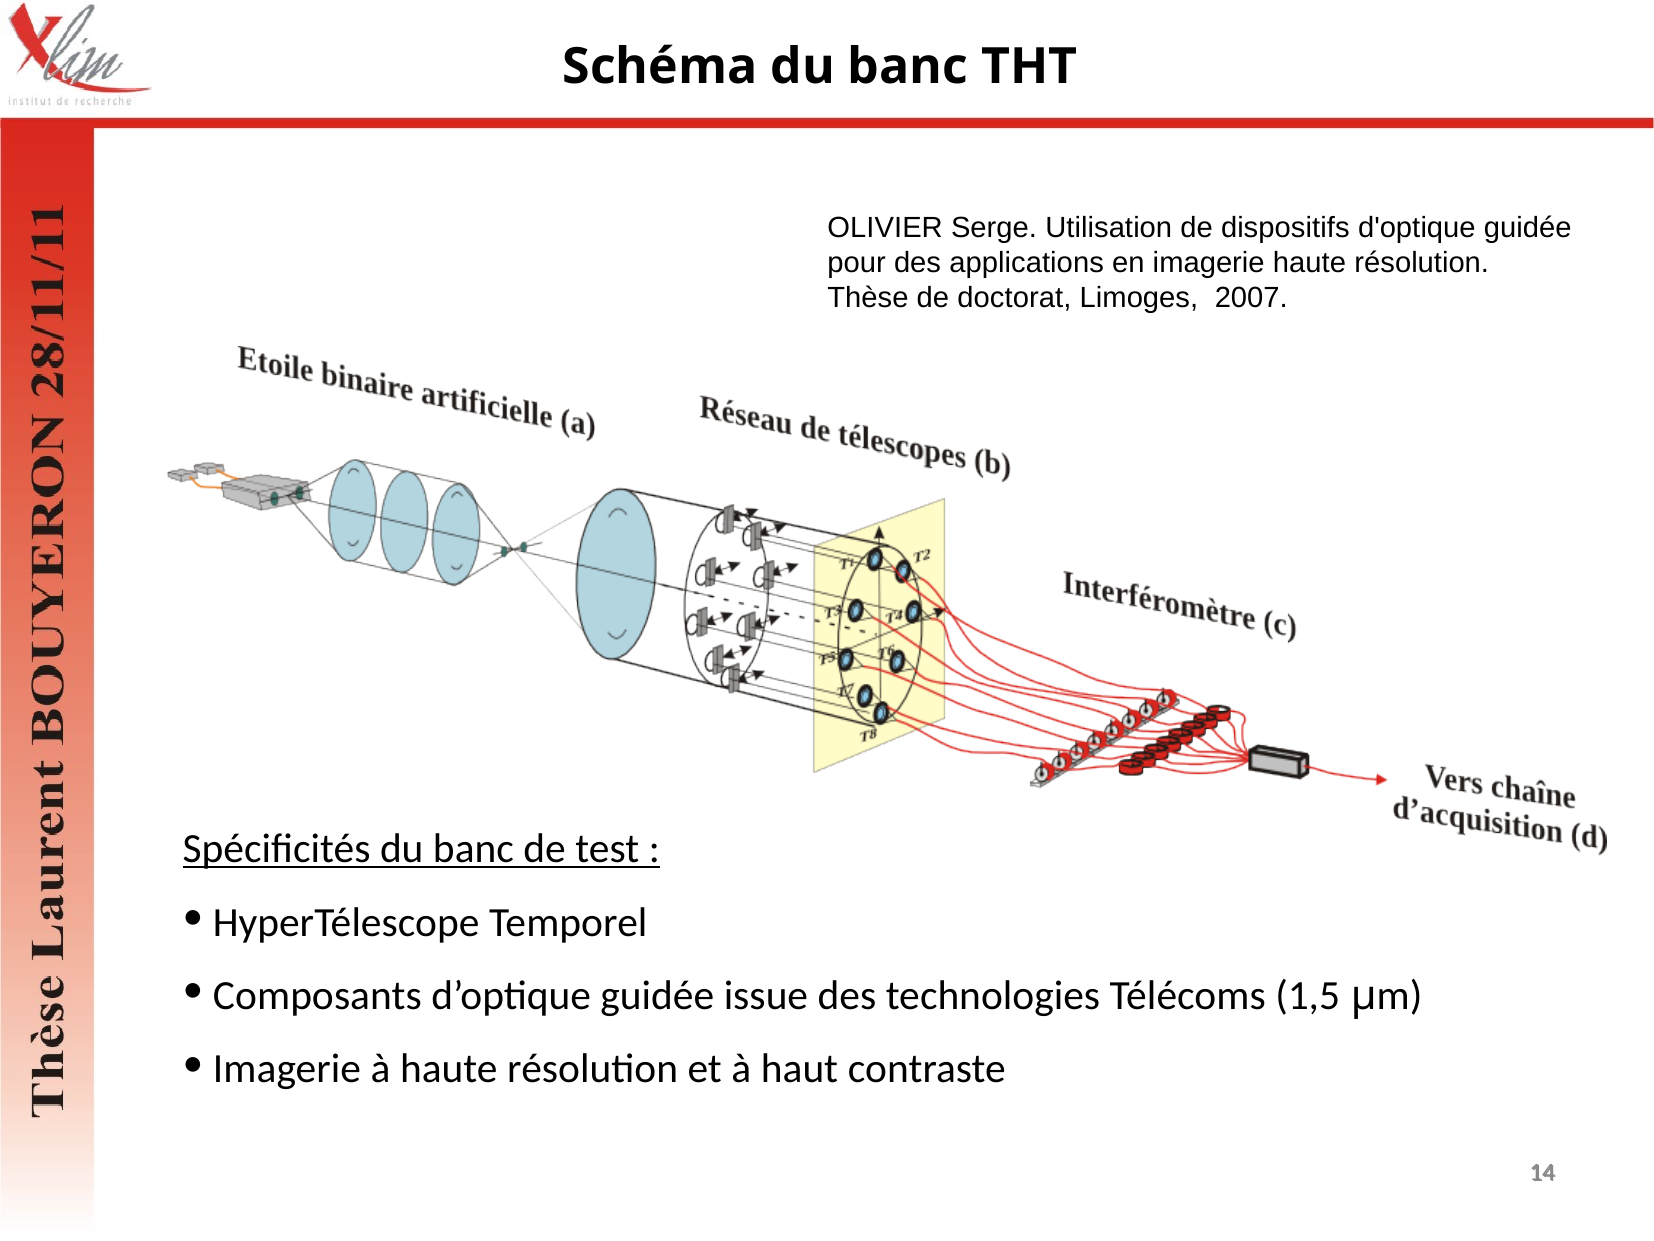

Schéma du banc THT
OLIVIER Serge. Utilisation de dispositifs d'optique guidée pour des applications en imagerie haute résolution.
Thèse de doctorat, Limoges, 2007.
Spécificités du banc de test :
 HyperTélescope Temporel
 Composants d’optique guidée issue des technologies Télécoms (1,5 μm)
 Imagerie à haute résolution et à haut contraste
14